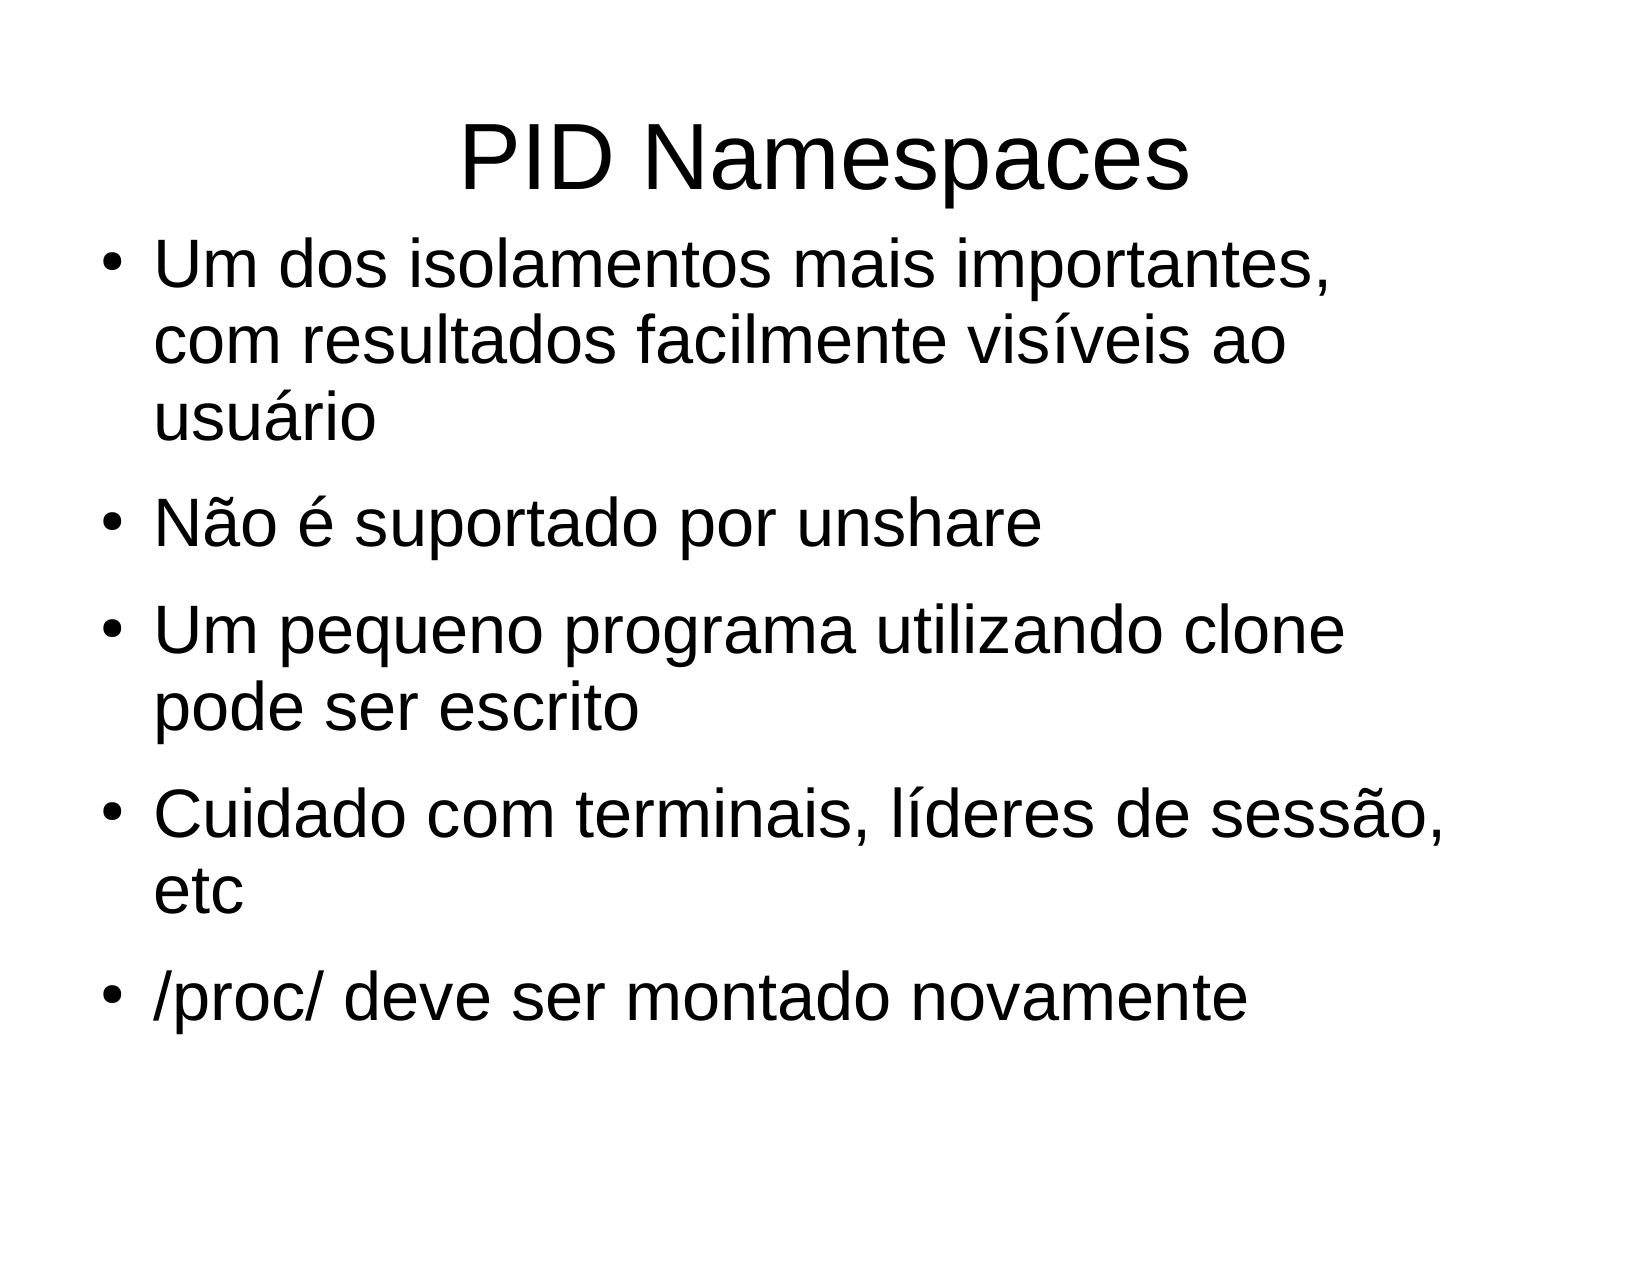

# PID Namespaces
Um dos isolamentos mais importantes, com resultados facilmente visíveis ao usuário
Não é suportado por unshare
Um pequeno programa utilizando clone pode ser escrito
Cuidado com terminais, líderes de sessão, etc
/proc/ deve ser montado novamente